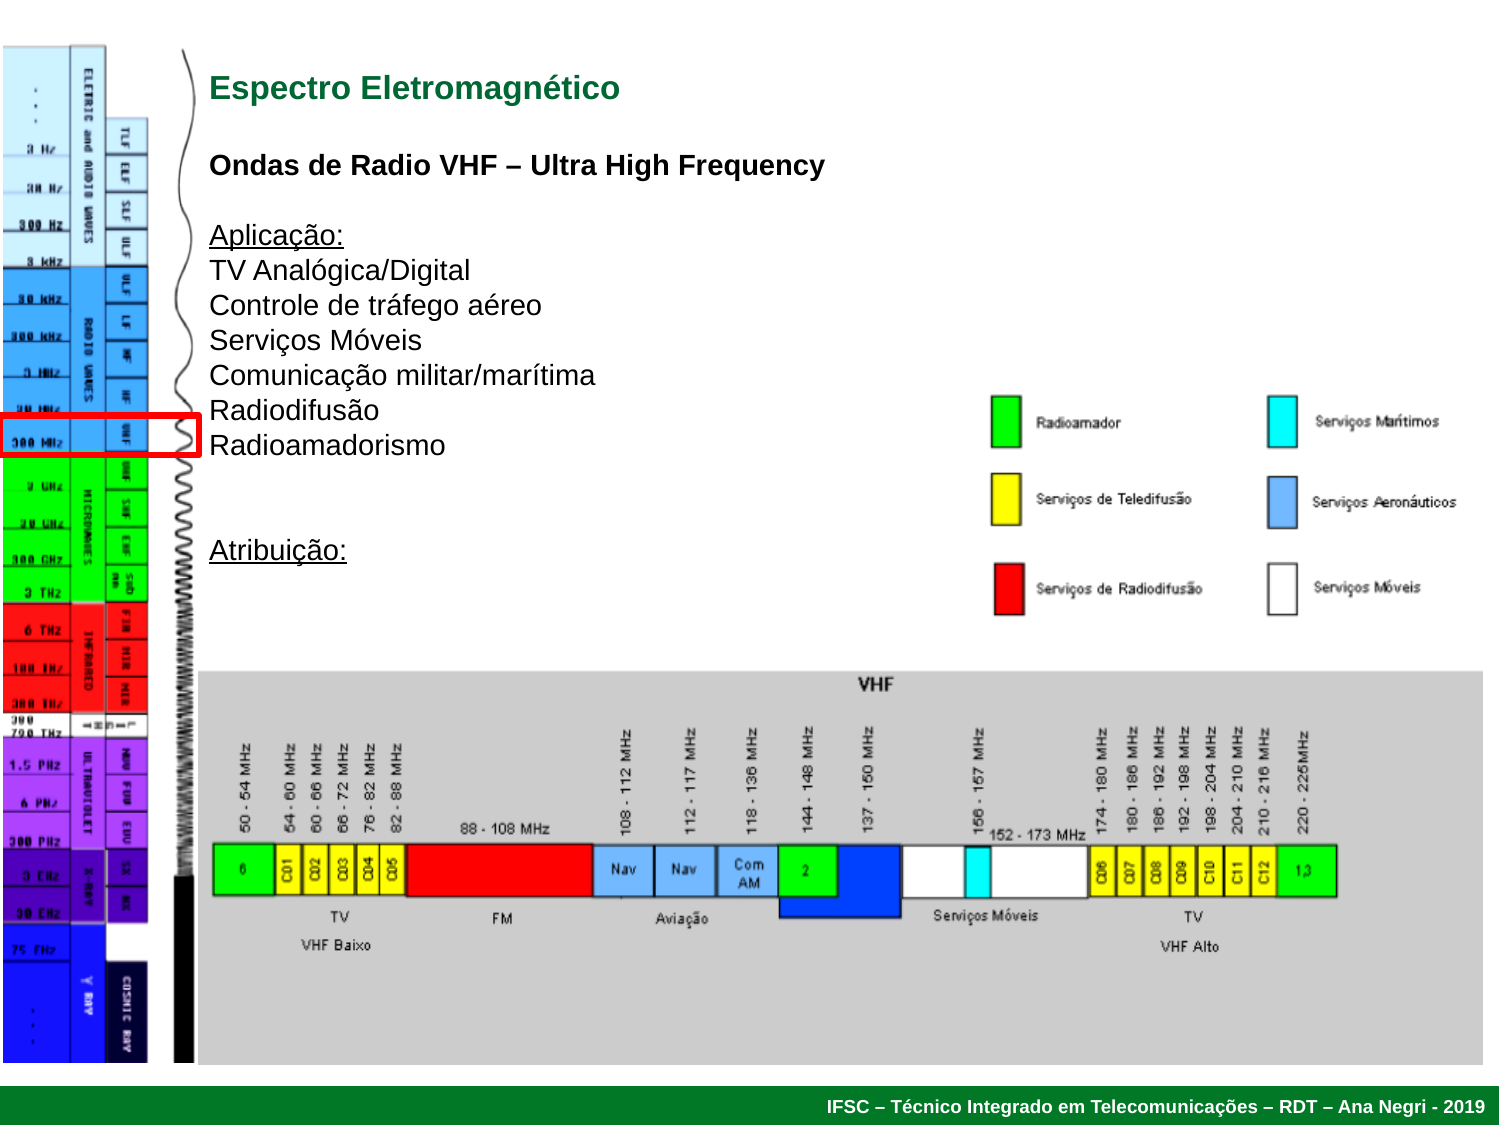

Espectro Eletromagnético
Ondas de Radio VHF – Ultra High Frequency
Aplicação:
TV Analógica/Digital
Controle de tráfego aéreo
Serviços Móveis
Comunicação militar/marítima
Radiodifusão
Radioamadorismo
Atribuição:
ção
IFSC – Técnico Integrado em Telecomunicações – RDT – Ana Negri - 2019